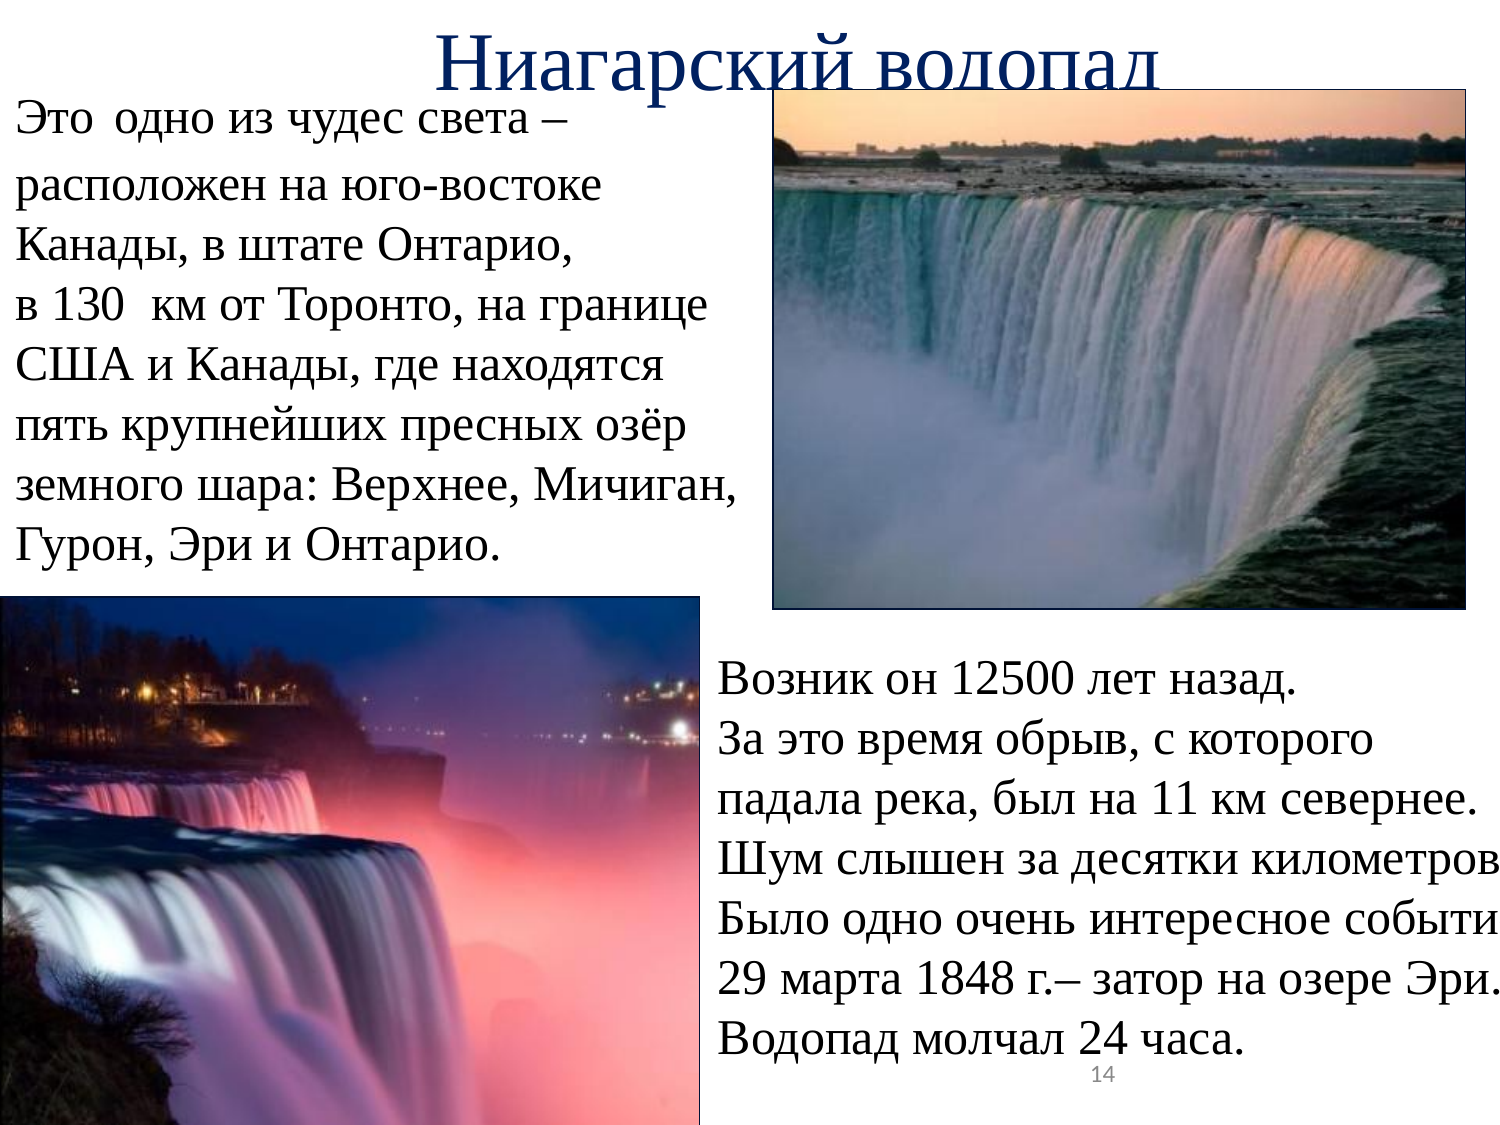

Ниагарский водопад
Это одно из чудес света – расположен на юго-востоке
Канады, в штате Онтарио,
в 130 км от Торонто, на границе США и Канады, где находятся
пять крупнейших пресных озёр земного шара: Верхнее, Мичиган, Гурон, Эри и Онтарио.
Возник он 12500 лет назад.
За это время обрыв, с которого
падала река, был на 11 км севернее.
Шум слышен за десятки километров.
Было одно очень интересное событие
29 марта 1848 г.– затор на озере Эри. Водопад молчал 24 часа.